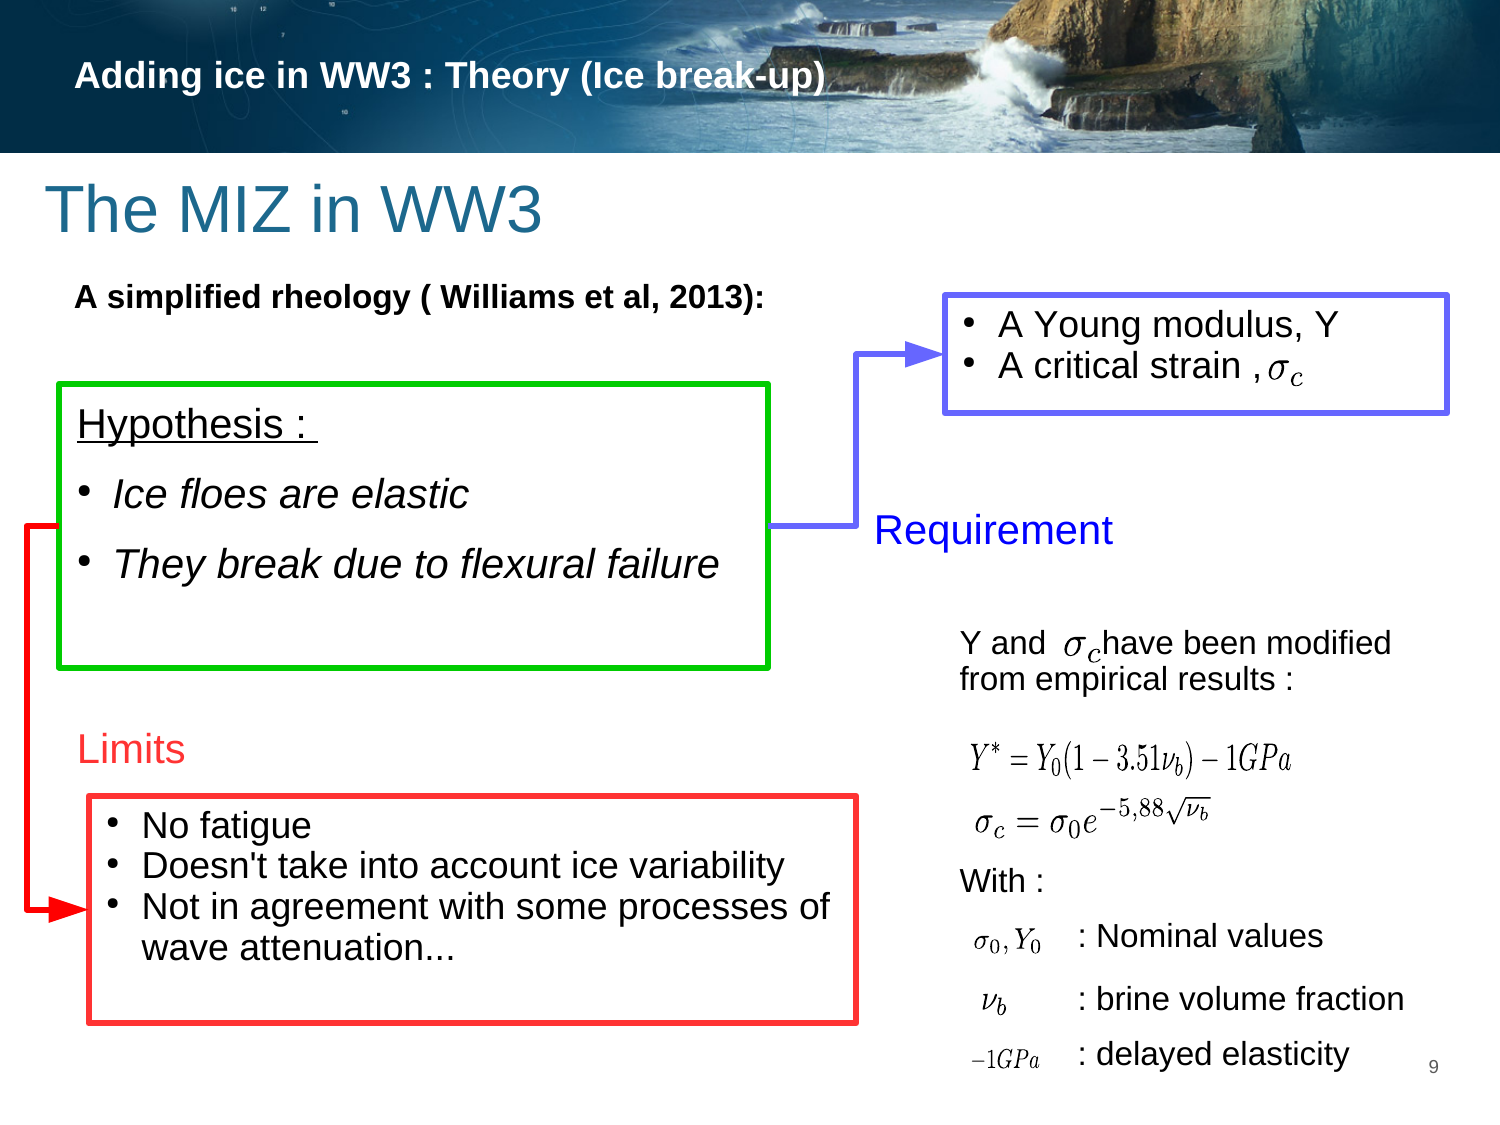

Adding ice in WW3 : Theory (Ice break-up)
# The MIZ in WW3
A simplified rheology ( Williams et al, 2013):
A Young modulus, Y
A critical strain ,
Hypothesis :
Ice floes are elastic
They break due to flexural failure
Requirement
Y and have been modified from empirical results :
Limits
No fatigue
Doesn't take into account ice variability
Not in agreement with some processes of wave attenuation...
With :
: Nominal values
: brine volume fraction
: delayed elasticity
9